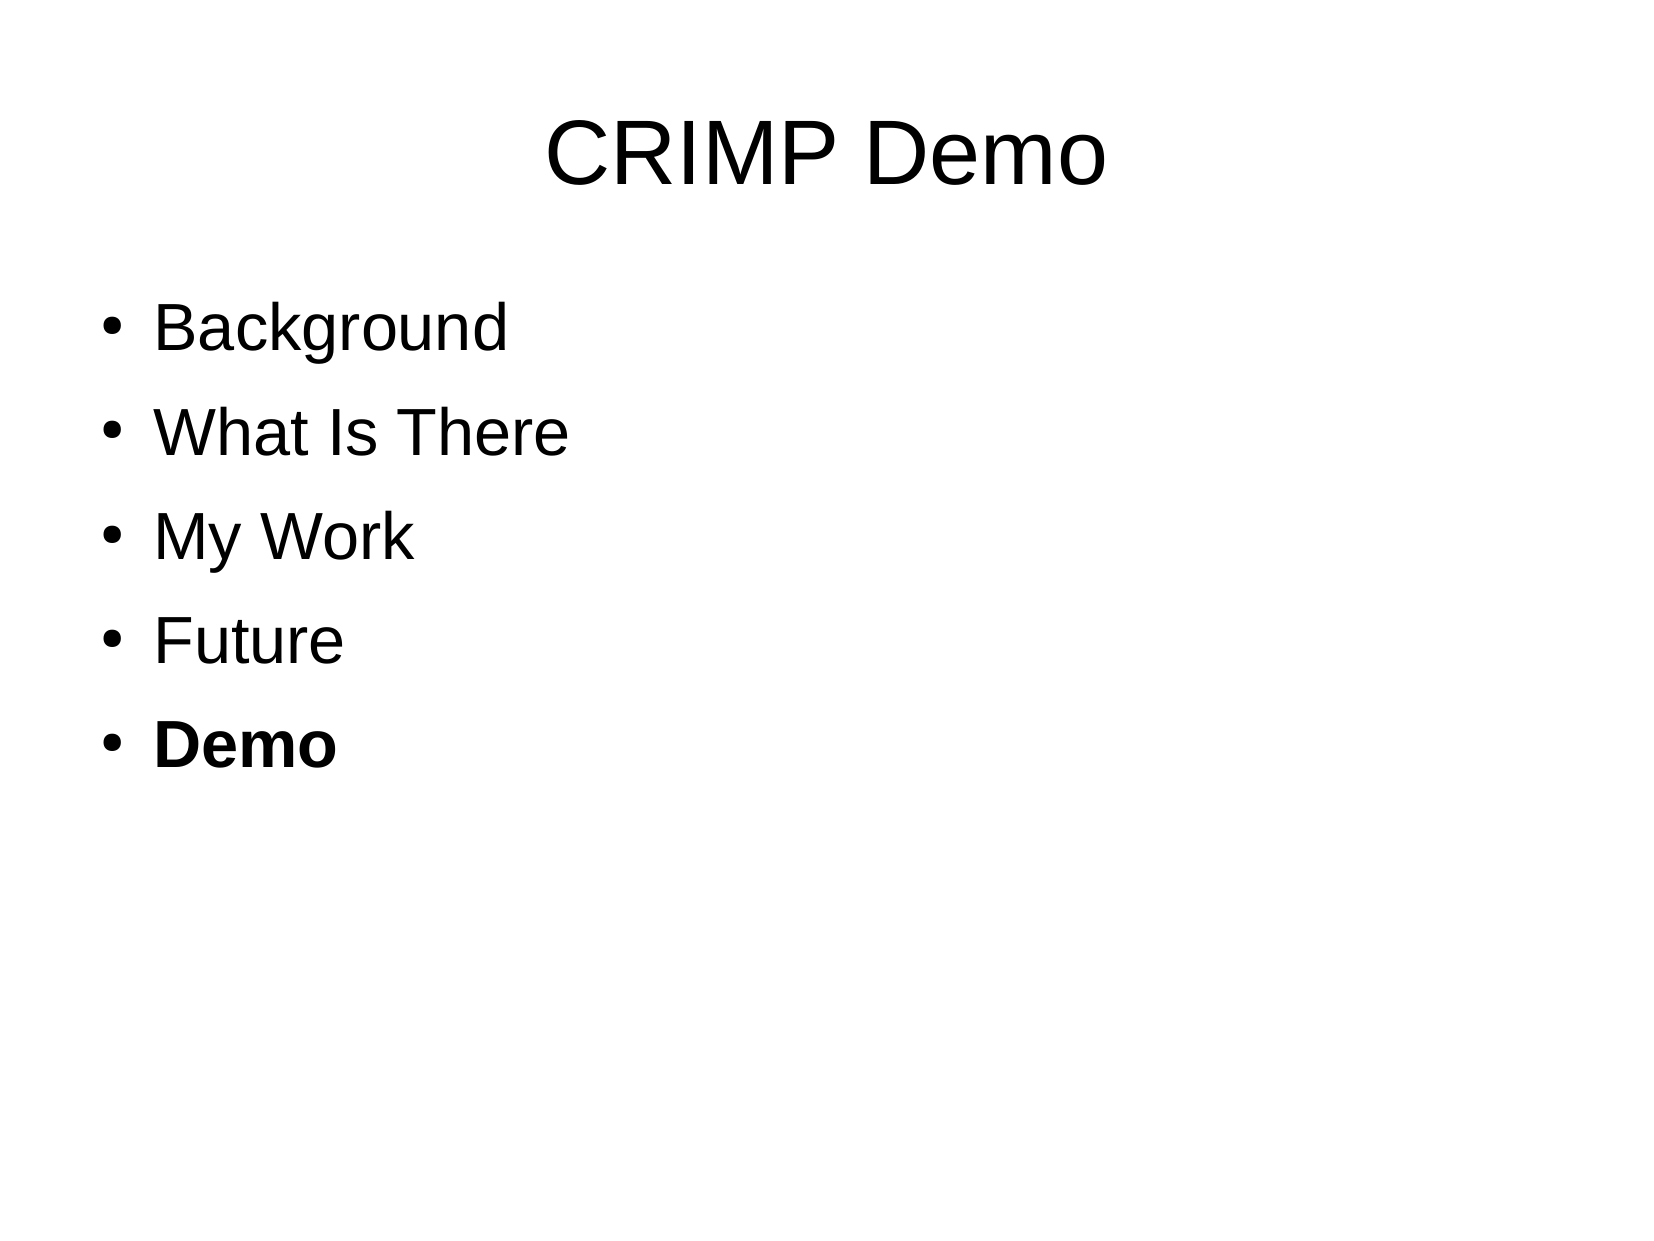

# CRIMP Demo
Background
What Is There
My Work
Future
Demo